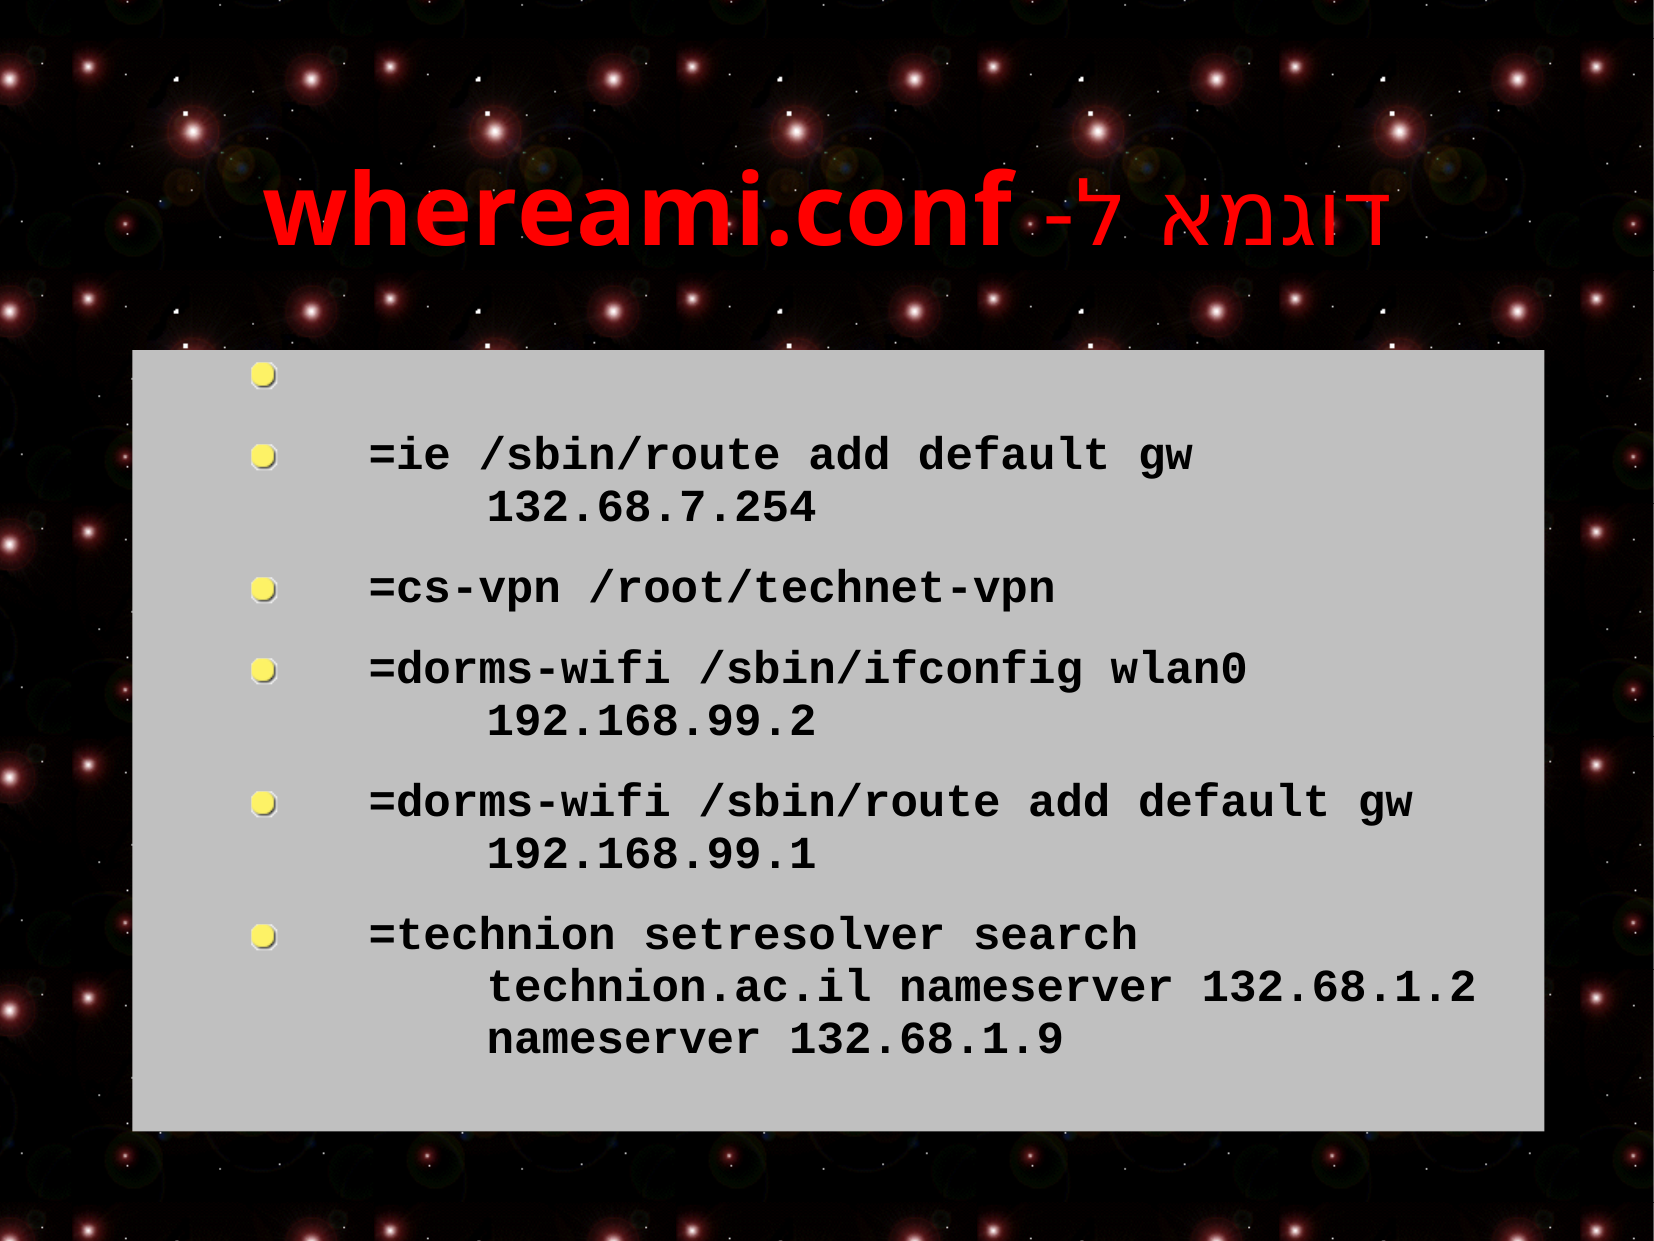

# דוגמא ל- whereami.conf
=ie /sbin/route add default gw 132.68.7.254
=cs-vpn /root/technet-vpn
=dorms-wifi /sbin/ifconfig wlan0 192.168.99.2
=dorms-wifi /sbin/route add default gw 192.168.99.1
=technion setresolver search technion.ac.il nameserver 132.68.1.2 nameserver 132.68.1.9